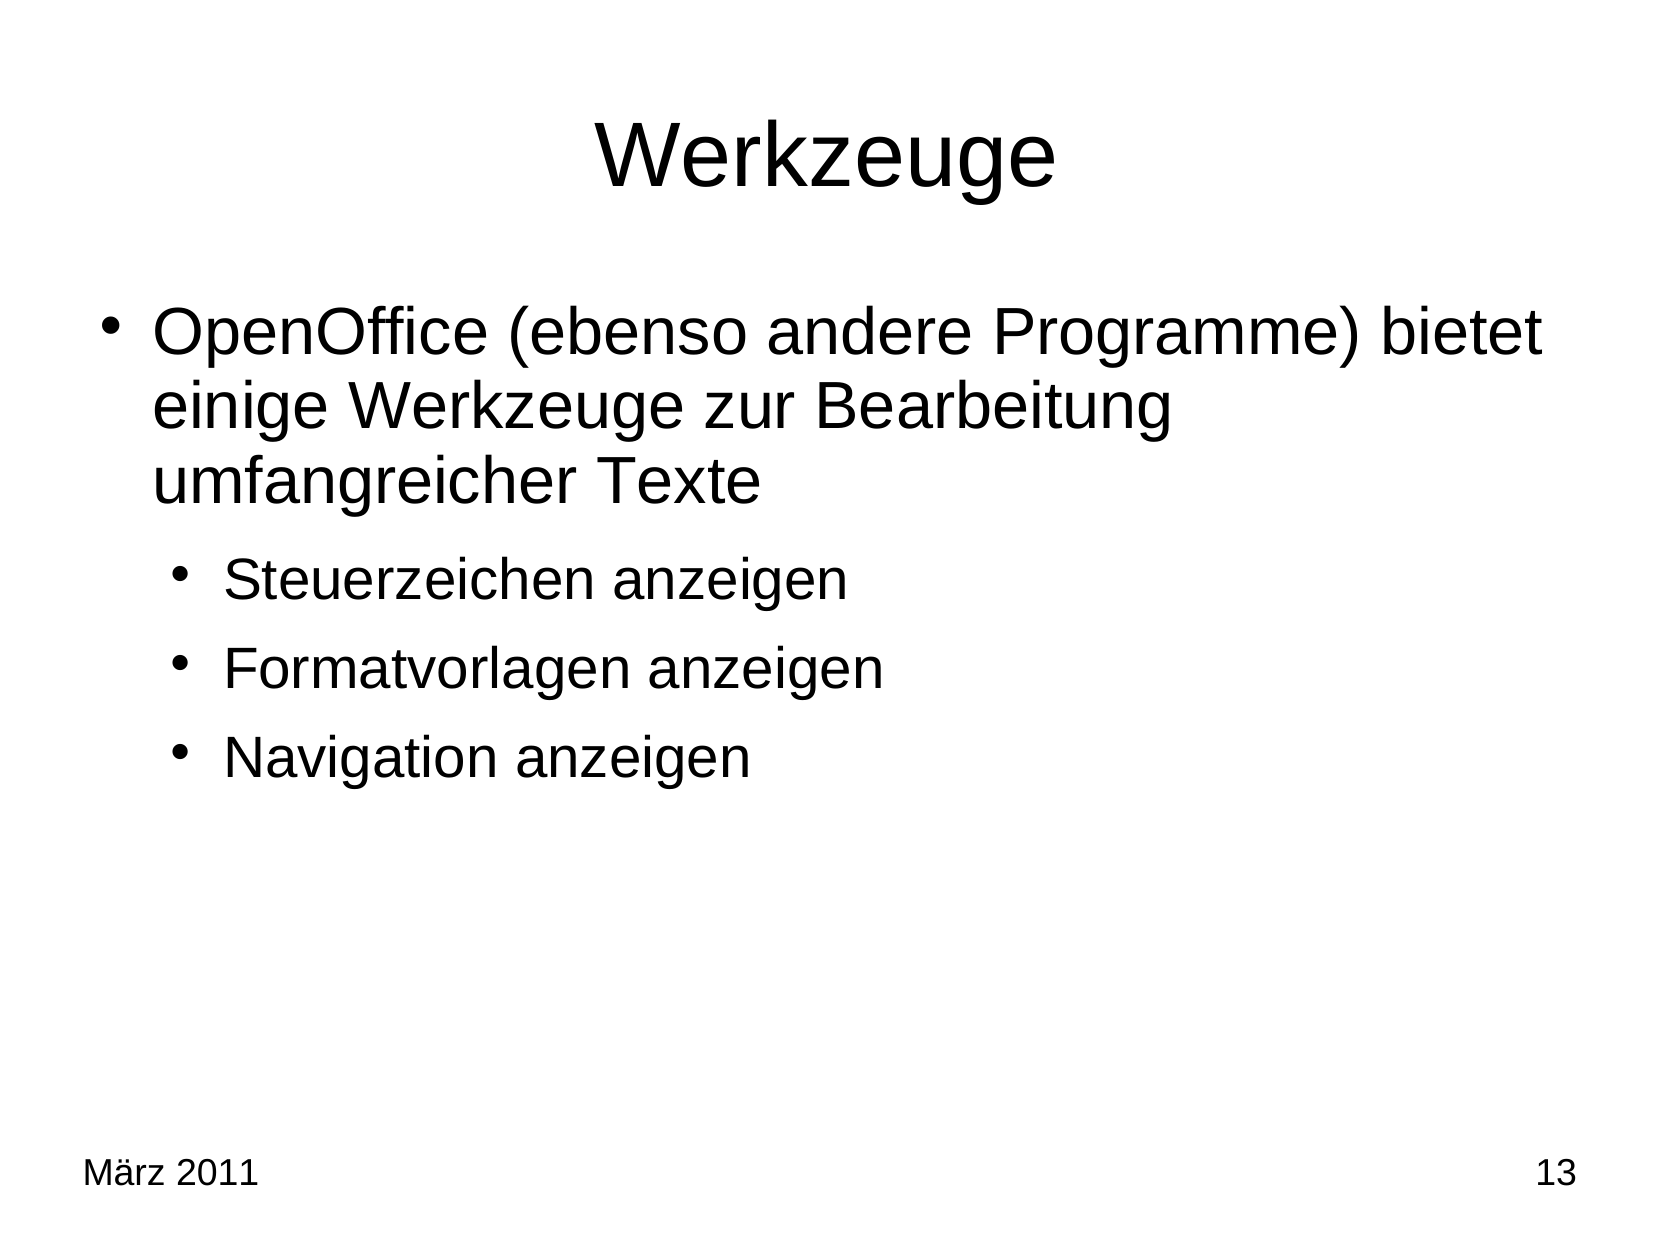

# Werkzeuge
OpenOffice (ebenso andere Programme) bietet einige Werkzeuge zur Bearbeitung umfangreicher Texte
Steuerzeichen anzeigen
Formatvorlagen anzeigen
Navigation anzeigen
März 2011
13